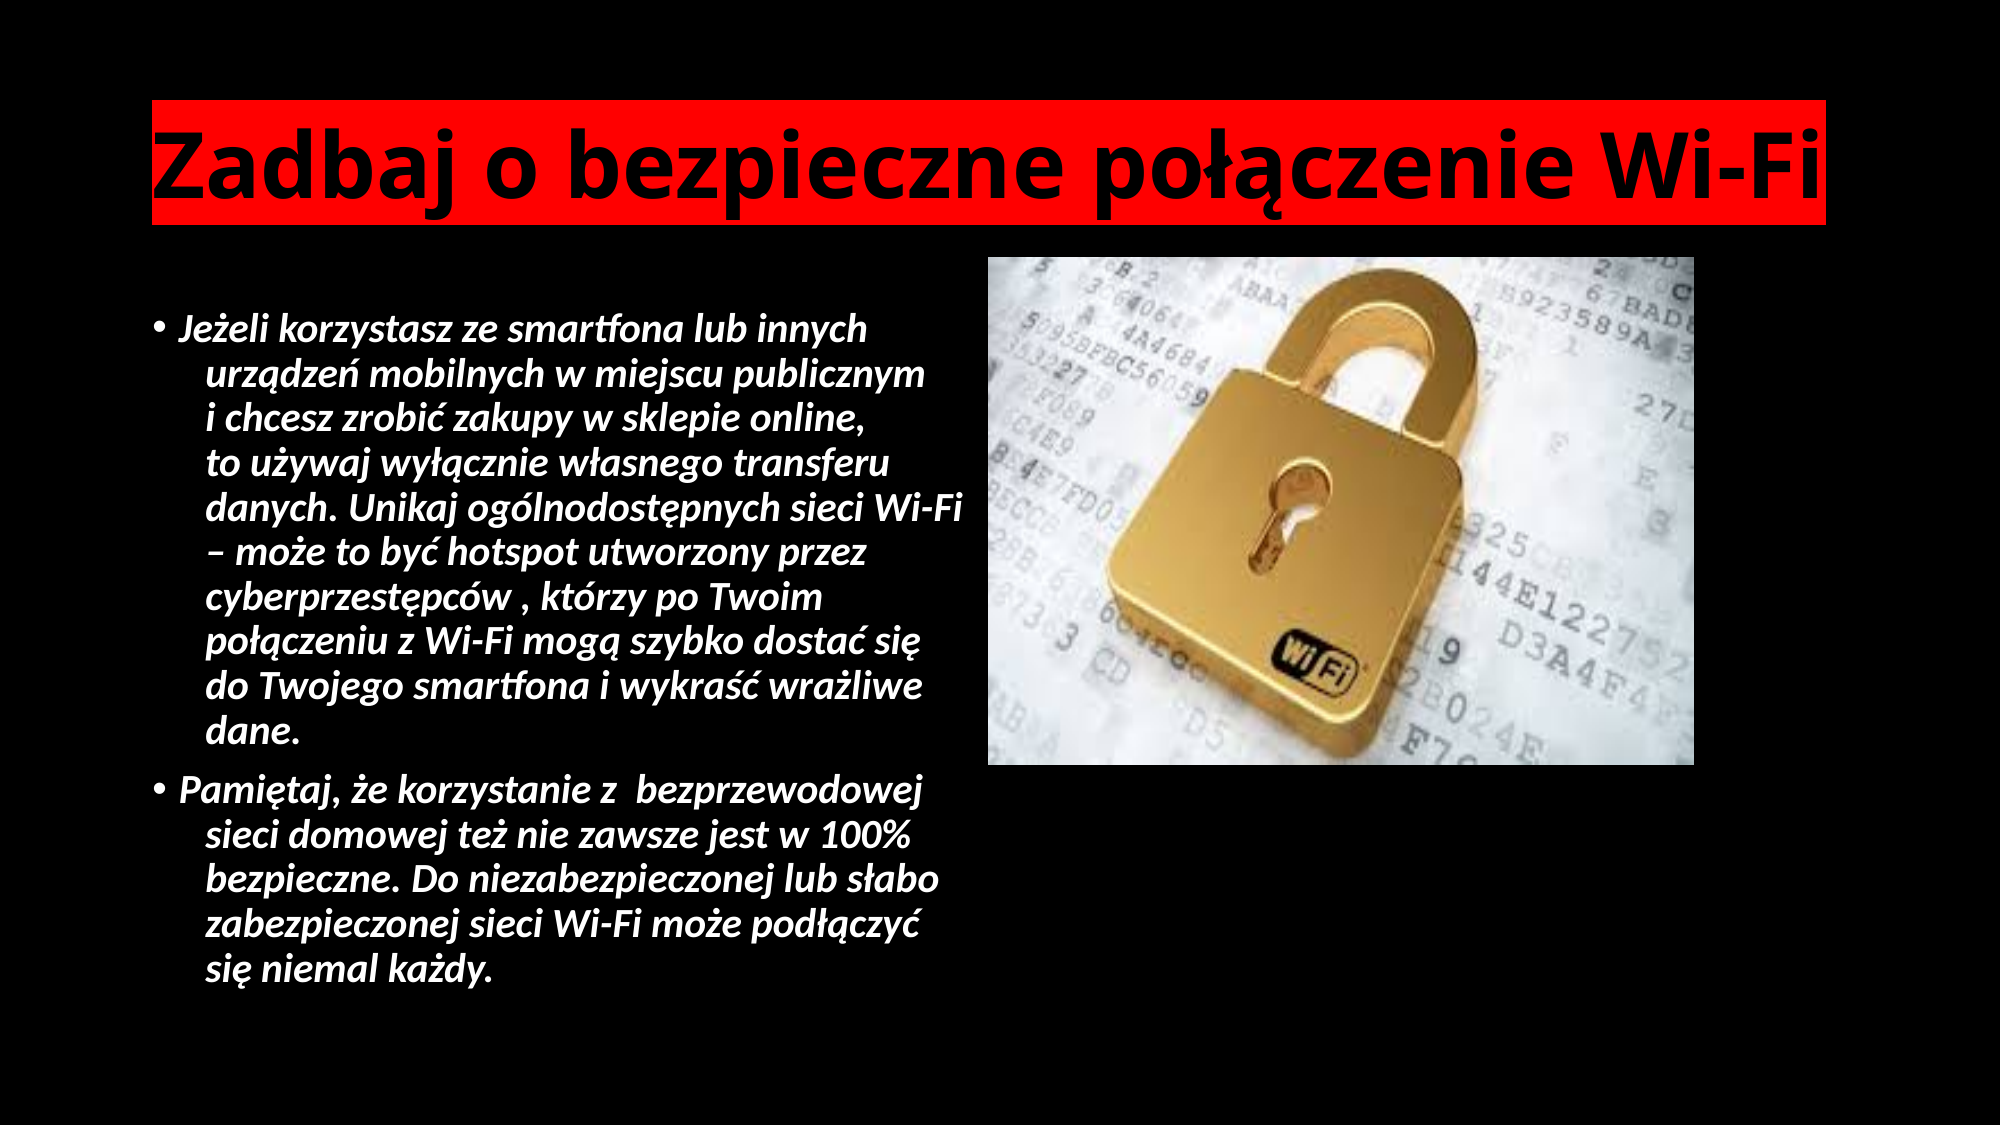

Zadbaj o bezpieczne połączenie Wi-Fi
Jeżeli korzystasz ze smartfona lub innych urządzeń mobilnych w miejscu publicznym i chcesz zrobić zakupy w sklepie online, to używaj wyłącznie własnego transferu danych. Unikaj ogólnodostępnych sieci Wi-Fi – może to być hotspot utworzony przez cyberprzestępców , którzy po Twoim połączeniu z Wi-Fi mogą szybko dostać się do Twojego smartfona i wykraść wrażliwe dane.
Pamiętaj, że korzystanie z  bezprzewodowej sieci domowej też nie zawsze jest w 100% bezpieczne. Do niezabezpieczonej lub słabo zabezpieczonej sieci Wi-Fi może podłączyć się niemal każdy.